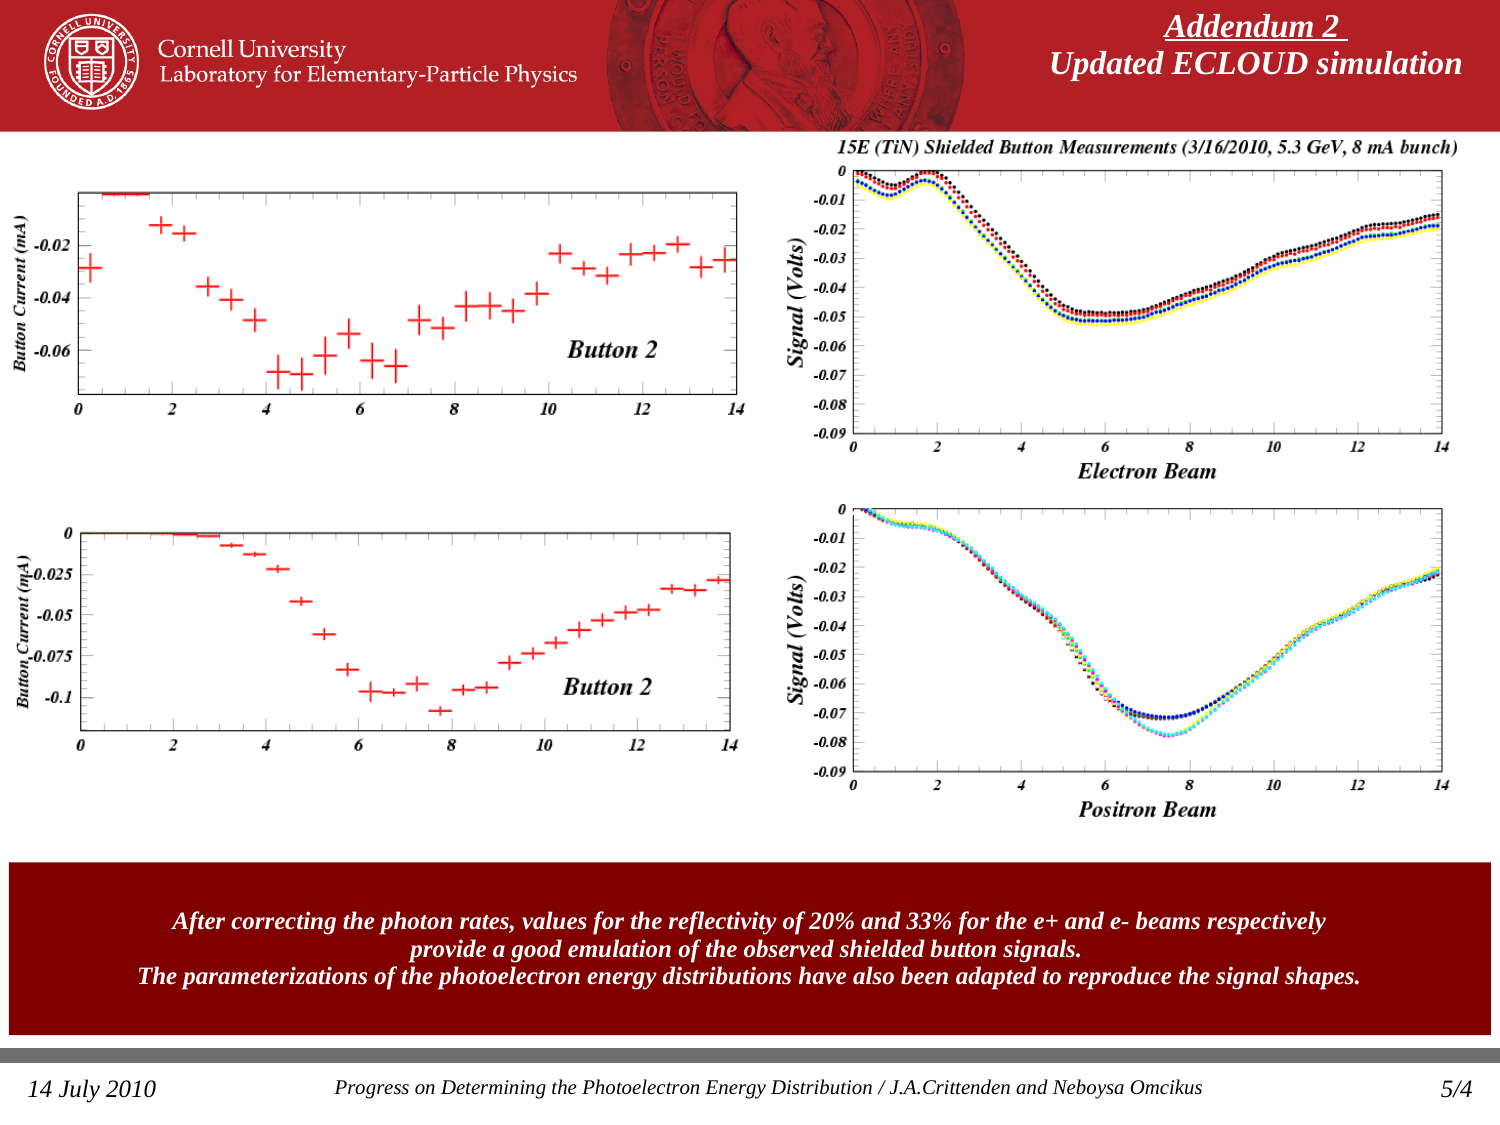

Addendum 2
Updated ECLOUD simulation
After correcting the photon rates, values for the reflectivity of 20% and 33% for the e+ and e- beams respectively
provide a good emulation of the observed shielded button signals.
The parameterizations of the photoelectron energy distributions have also been adapted to reproduce the signal shapes.